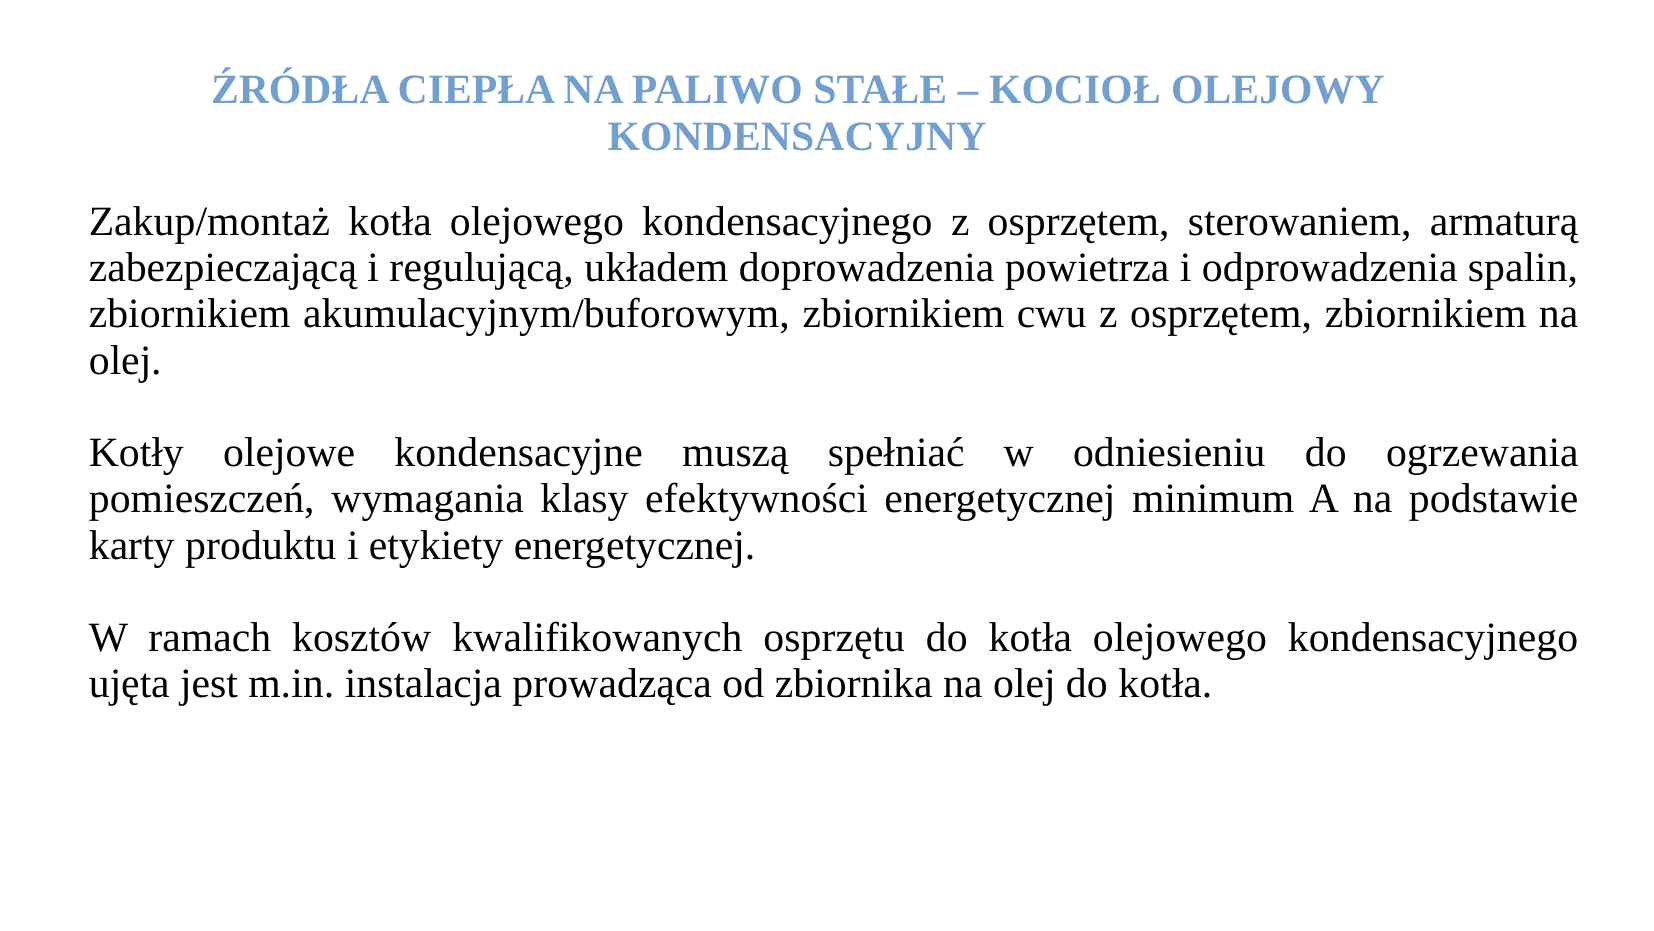

ŹRÓDŁA CIEPŁA NA PALIWO STAŁE – KOCIOŁ OLEJOWY KONDENSACYJNY
Zakup/montaż kotła olejowego kondensacyjnego z osprzętem, sterowaniem, armaturą zabezpieczającą i regulującą, układem doprowadzenia powietrza i odprowadzenia spalin, zbiornikiem akumulacyjnym/buforowym, zbiornikiem cwu z osprzętem, zbiornikiem na olej.
Kotły olejowe kondensacyjne muszą spełniać w odniesieniu do ogrzewania pomieszczeń, wymagania klasy efektywności energetycznej minimum A na podstawie karty produktu i etykiety energetycznej.
W ramach kosztów kwalifikowanych osprzętu do kotła olejowego kondensacyjnego ujęta jest m.in. instalacja prowadząca od zbiornika na olej do kotła.